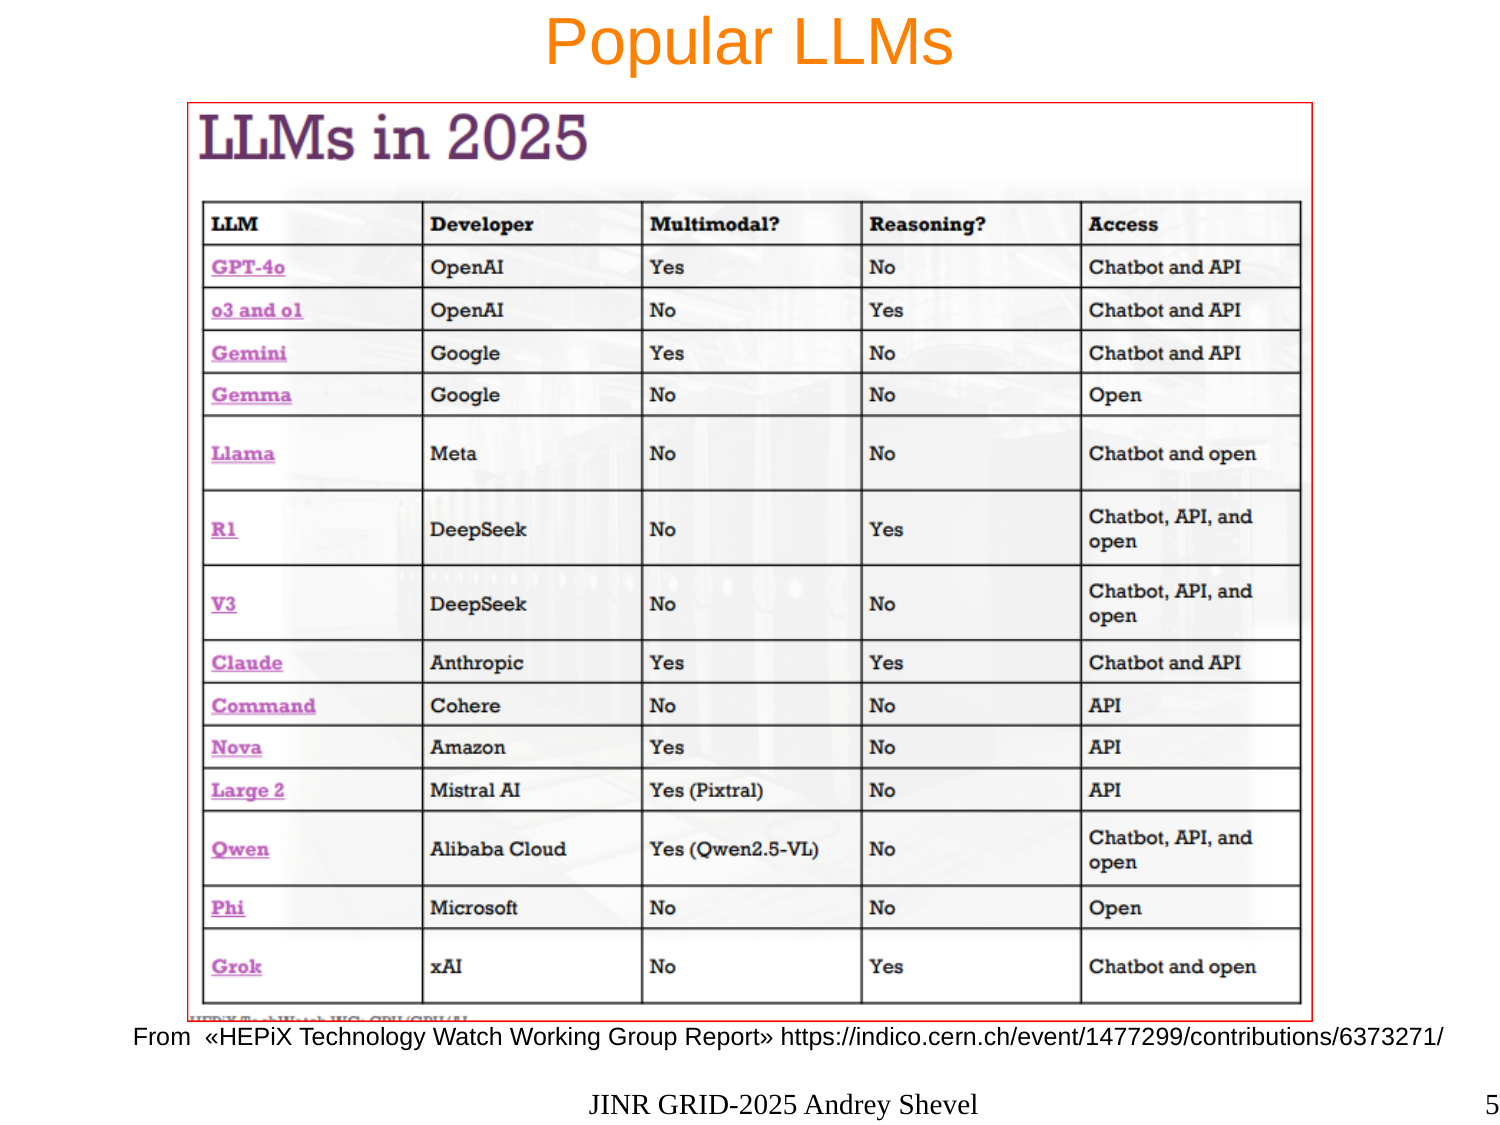

# Popular LLMs
From «HEPiX Technology Watch Working Group Report» https://indico.cern.ch/event/1477299/contributions/6373271/
5